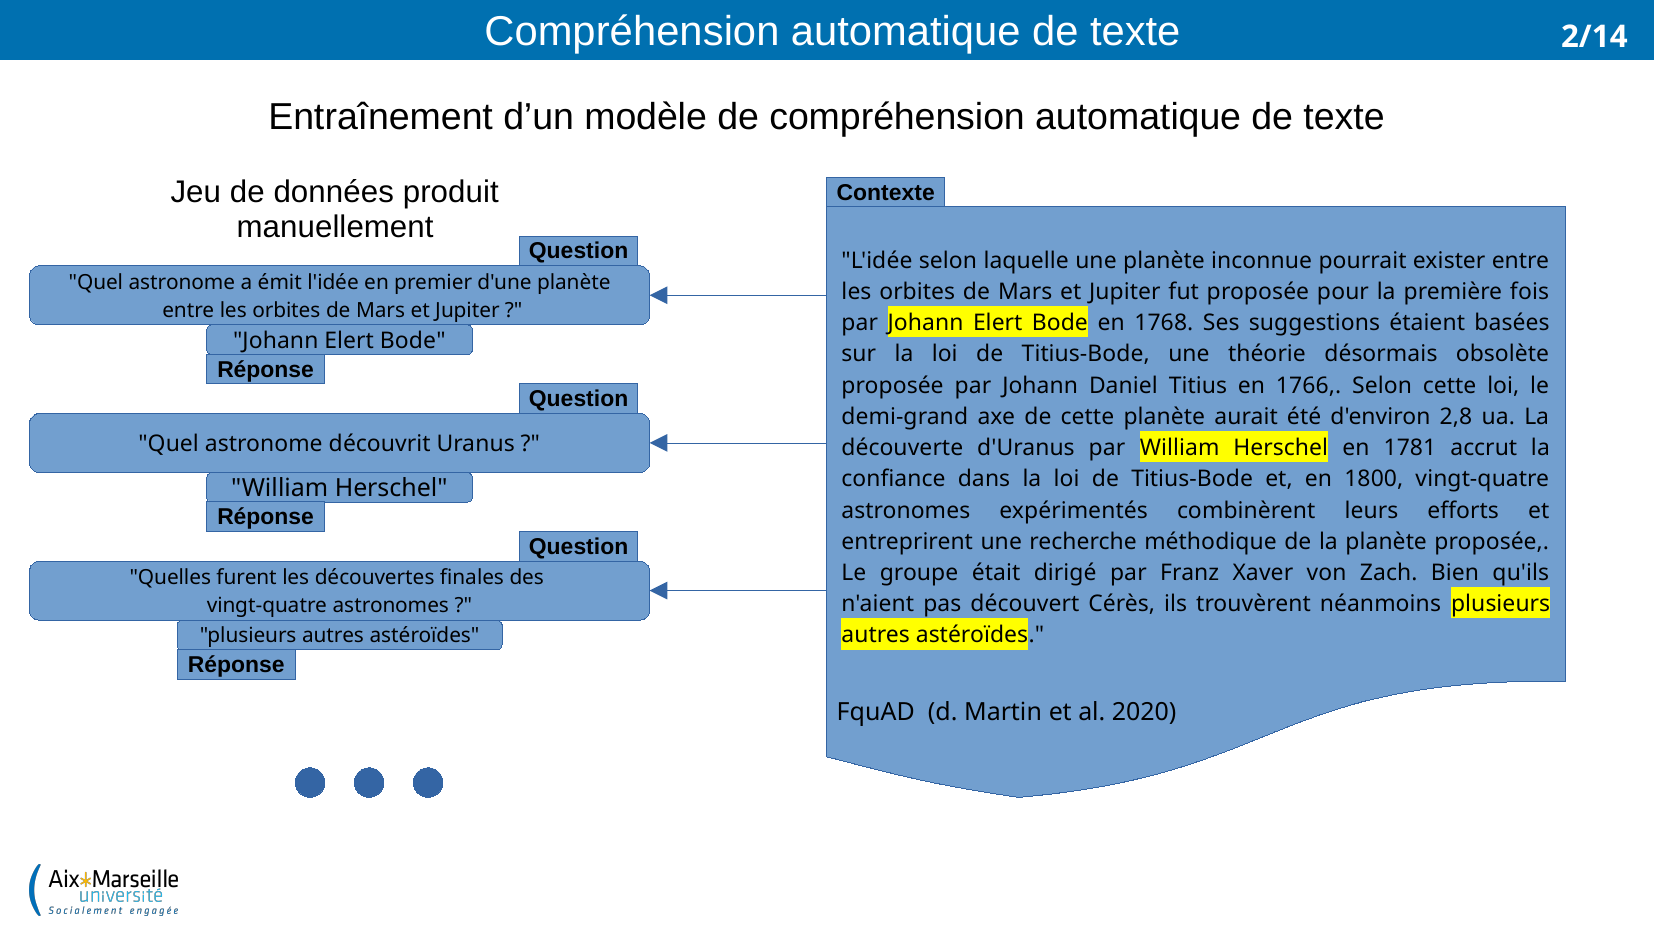

Compréhension automatique de texte
2/14
Entraînement d’un modèle de compréhension automatique de texte
Jeu de données produit
manuellement
Contexte
Question
"L'idée selon laquelle une planète inconnue pourrait exister entre les orbites de Mars et Jupiter fut proposée pour la première fois par Johann Elert Bode en 1768. Ses suggestions étaient basées sur la loi de Titius-Bode, une théorie désormais obsolète proposée par Johann Daniel Titius en 1766,. Selon cette loi, le demi-grand axe de cette planète aurait été d'environ 2,8 ua. La découverte d'Uranus par William Herschel en 1781 accrut la confiance dans la loi de Titius-Bode et, en 1800, vingt-quatre astronomes expérimentés combinèrent leurs efforts et entreprirent une recherche méthodique de la planète proposée,. Le groupe était dirigé par Franz Xaver von Zach. Bien qu'ils n'aient pas découvert Cérès, ils trouvèrent néanmoins plusieurs autres astéroïdes."
"Quel astronome a émit l'idée en premier d'une planète
 entre les orbites de Mars et Jupiter ?"
"Johann Elert Bode"
Réponse
Question
"Quel astronome découvrit Uranus ?"
"William Herschel"
Réponse
Question
"Quelles furent les découvertes finales des
vingt-quatre astronomes ?"
"plusieurs autres astéroïdes"
Réponse
 FquAD (d. Martin et al. 2020)